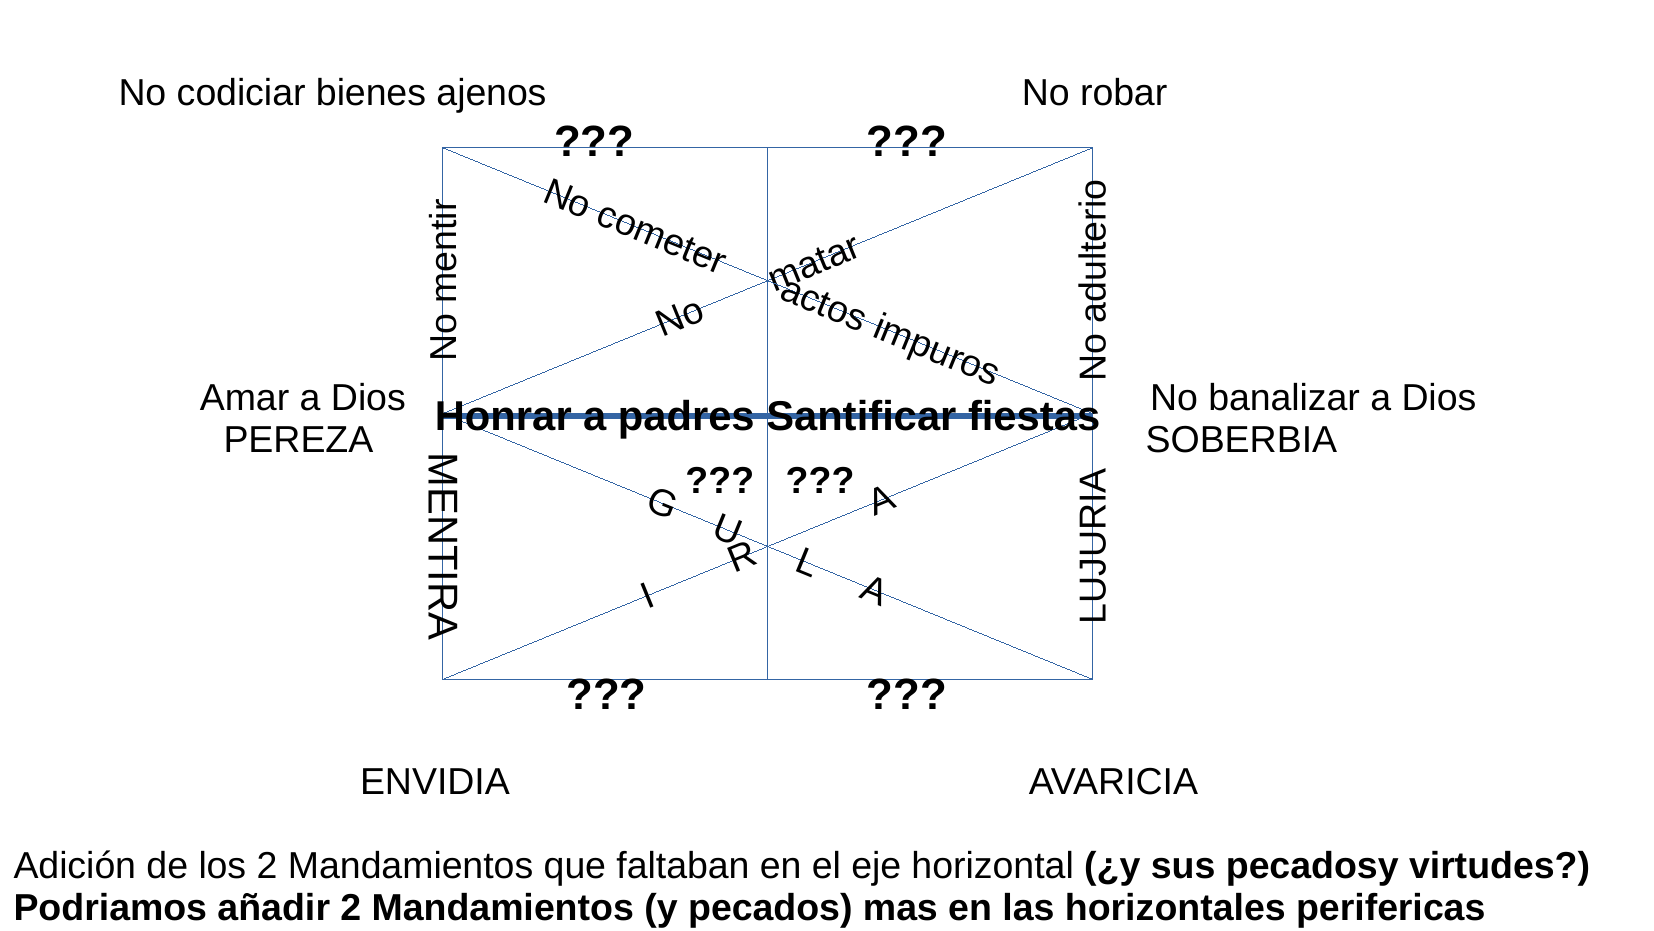

No codiciar bienes ajenos No robar
 ??? ???
 Amar a Dios No banalizar a Dios
 PEREZA SOBERBIA
 ??? ???
 ??? ???
 ENVIDIA AVARICIA
 Adición de los 2 Mandamientos que faltaban en el eje horizontal (¿y sus pecadosy virtudes?)
 Podriamos añadir 2 Mandamientos (y pecados) mas en las horizontales perifericas
No mentir
No matar
 No cometer actos impuros
No adulterio
MENTIRA
G U L A
I R A
LUJURIA
Honrar a padres Santificar fiestas